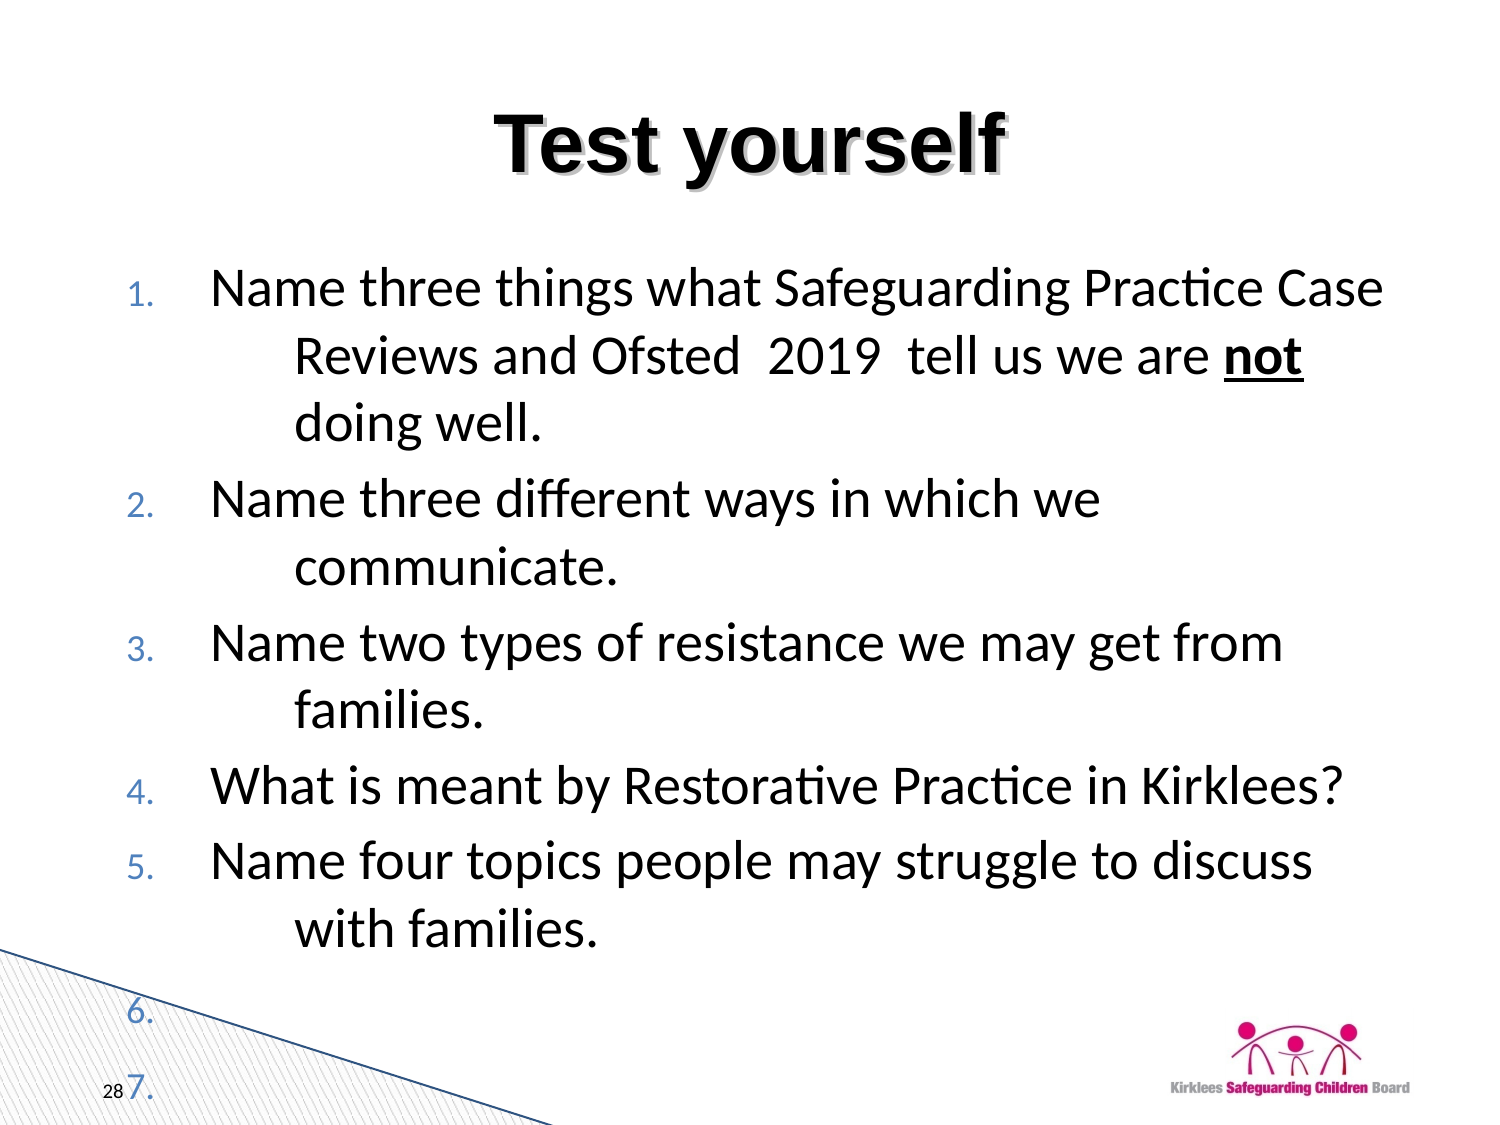

Test yourself
# Name three things what Safeguarding Practice Case Reviews and Ofsted 2019  tell us we are not doing well.
Name three different ways in which we communicate.
Name two types of resistance we may get from families.
What is meant by Restorative Practice in Kirklees?
Name four topics people may struggle to discuss with families.